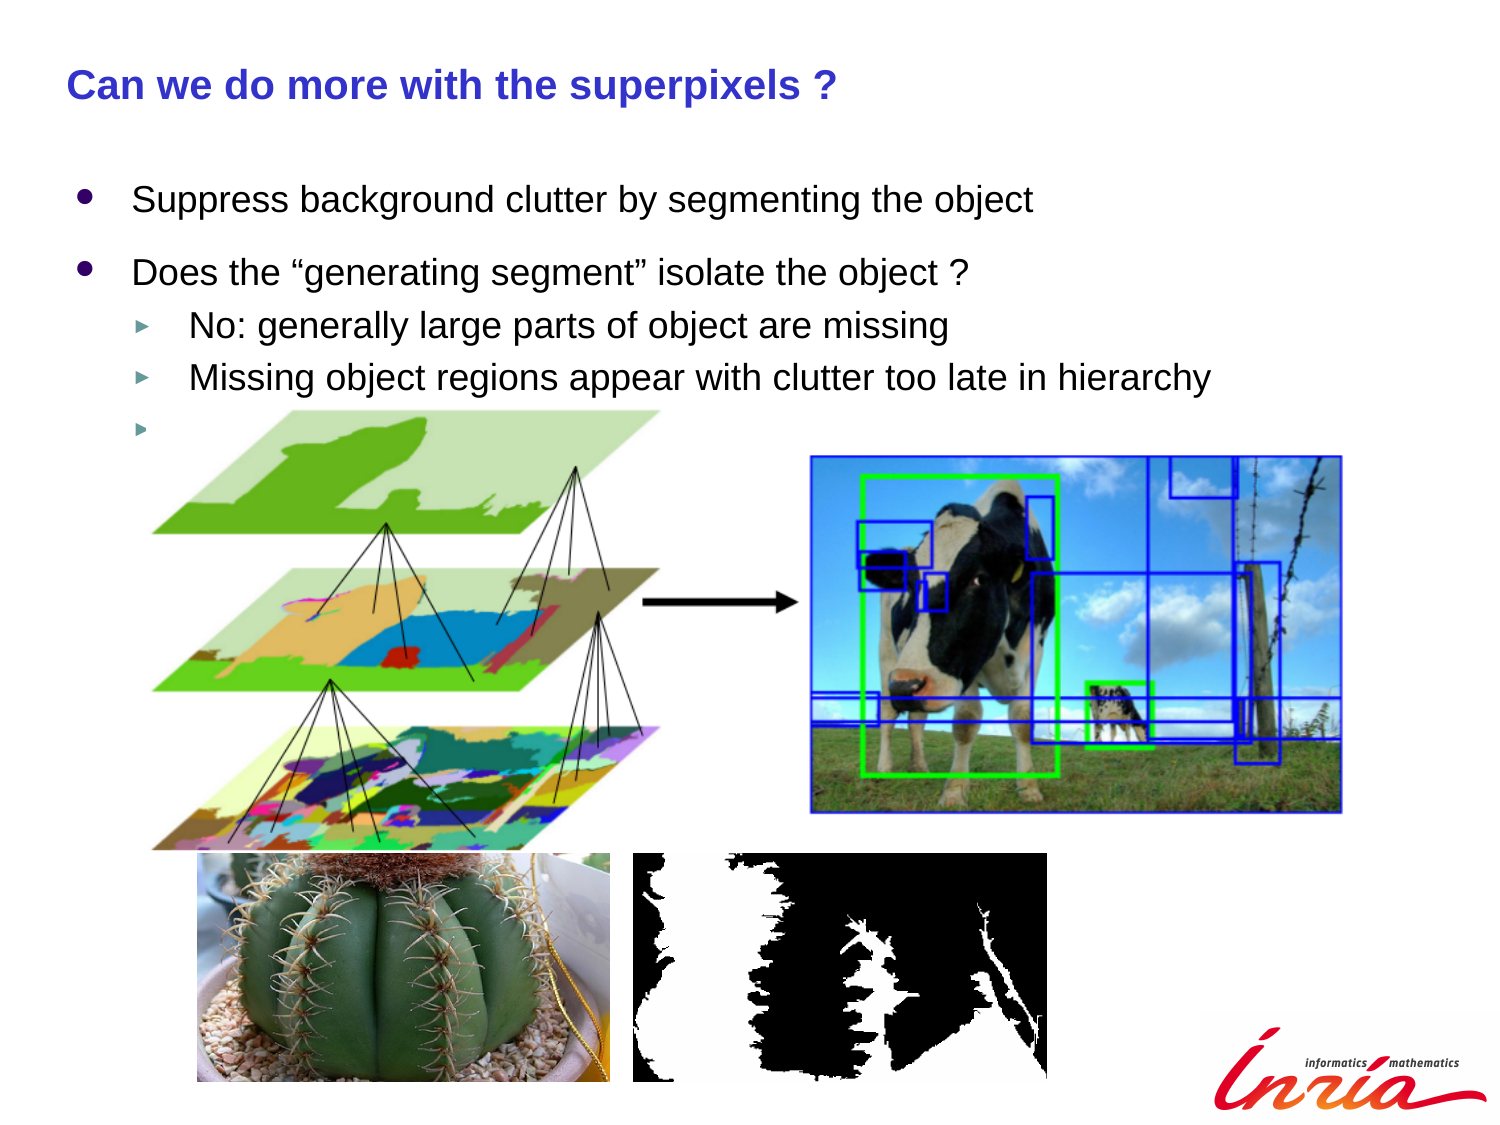

# Can we do more with the superpixels ?
Suppress background clutter by segmenting the object
Does the “generating segment” isolate the object ?
No: generally large parts of object are missing
Missing object regions appear with clutter too late in hierarchy
Hierarchy good for bounding boxes, not for segmentation